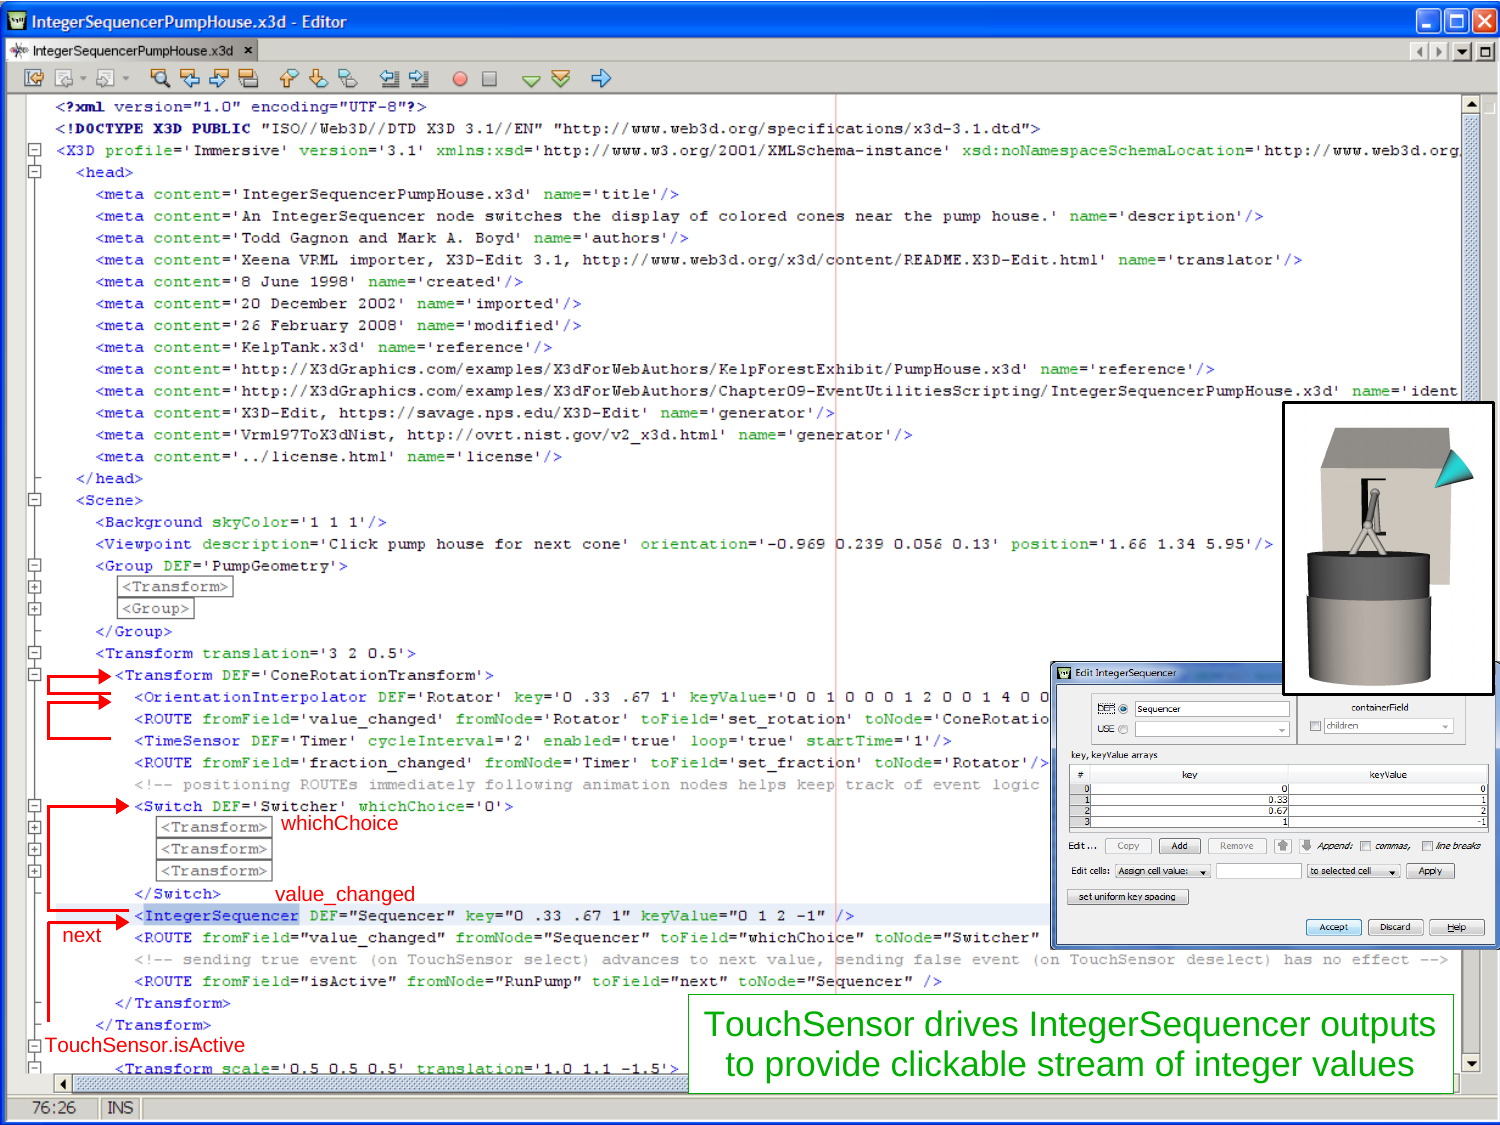

# IntegerSequencer node X3D-Edit
whichChoice
value_changed
next
TouchSensor.isActive
TouchSensor drives IntegerSequencer outputs to provide clickable stream of integer values